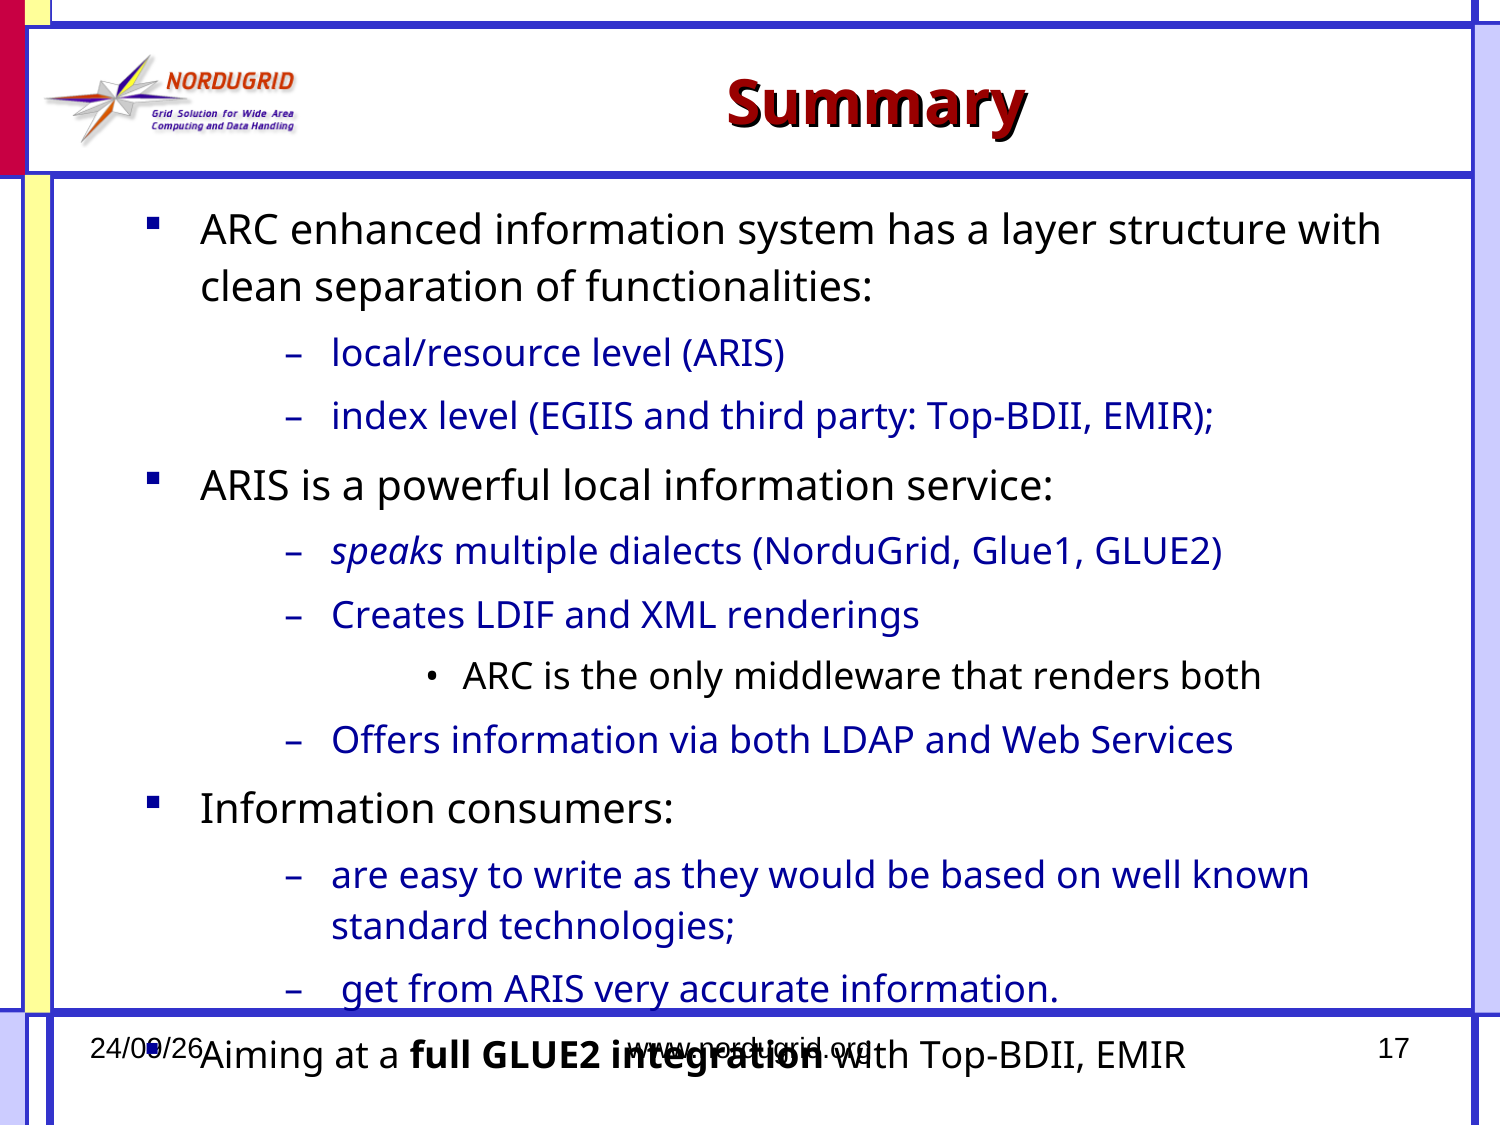

Summary
# ARC enhanced information system has a layer structure with clean separation of functionalities:
local/resource level (ARIS)
index level (EGIIS and third party: Top-BDII, EMIR);
ARIS is a powerful local information service:
speaks multiple dialects (NorduGrid, Glue1, GLUE2)
Creates LDIF and XML renderings
ARC is the only middleware that renders both
Offers information via both LDAP and Web Services
Information consumers:
are easy to write as they would be based on well known standard technologies;
 get from ARIS very accurate information.
Aiming at a full GLUE2 integration with Top-BDII, EMIR
www.nordugrid.org
17